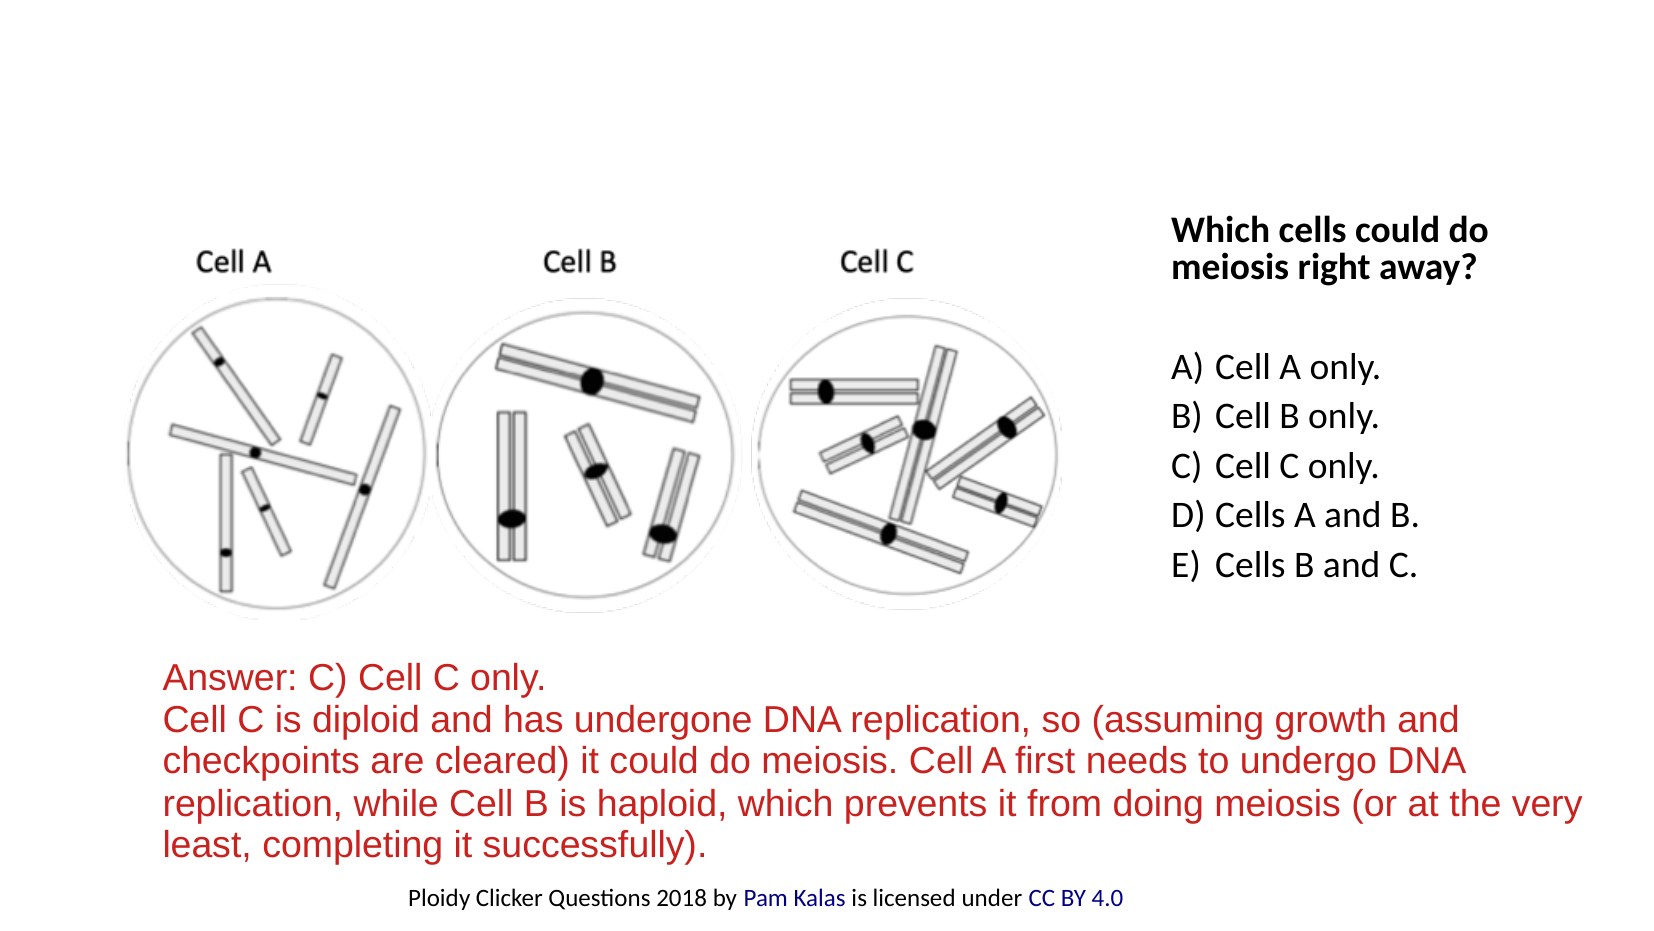

Which cells could do meiosis right away?
 Cell A only.
 Cell B only.
 Cell C only.
 Cells A and B.
 Cells B and C.
Answer: C) Cell C only.
Cell C is diploid and has undergone DNA replication, so (assuming growth and checkpoints are cleared) it could do meiosis. Cell A first needs to undergo DNA replication, while Cell B is haploid, which prevents it from doing meiosis (or at the very least, completing it successfully).
Ploidy Clicker Questions 2018 by Pam Kalas is licensed under CC BY 4.0